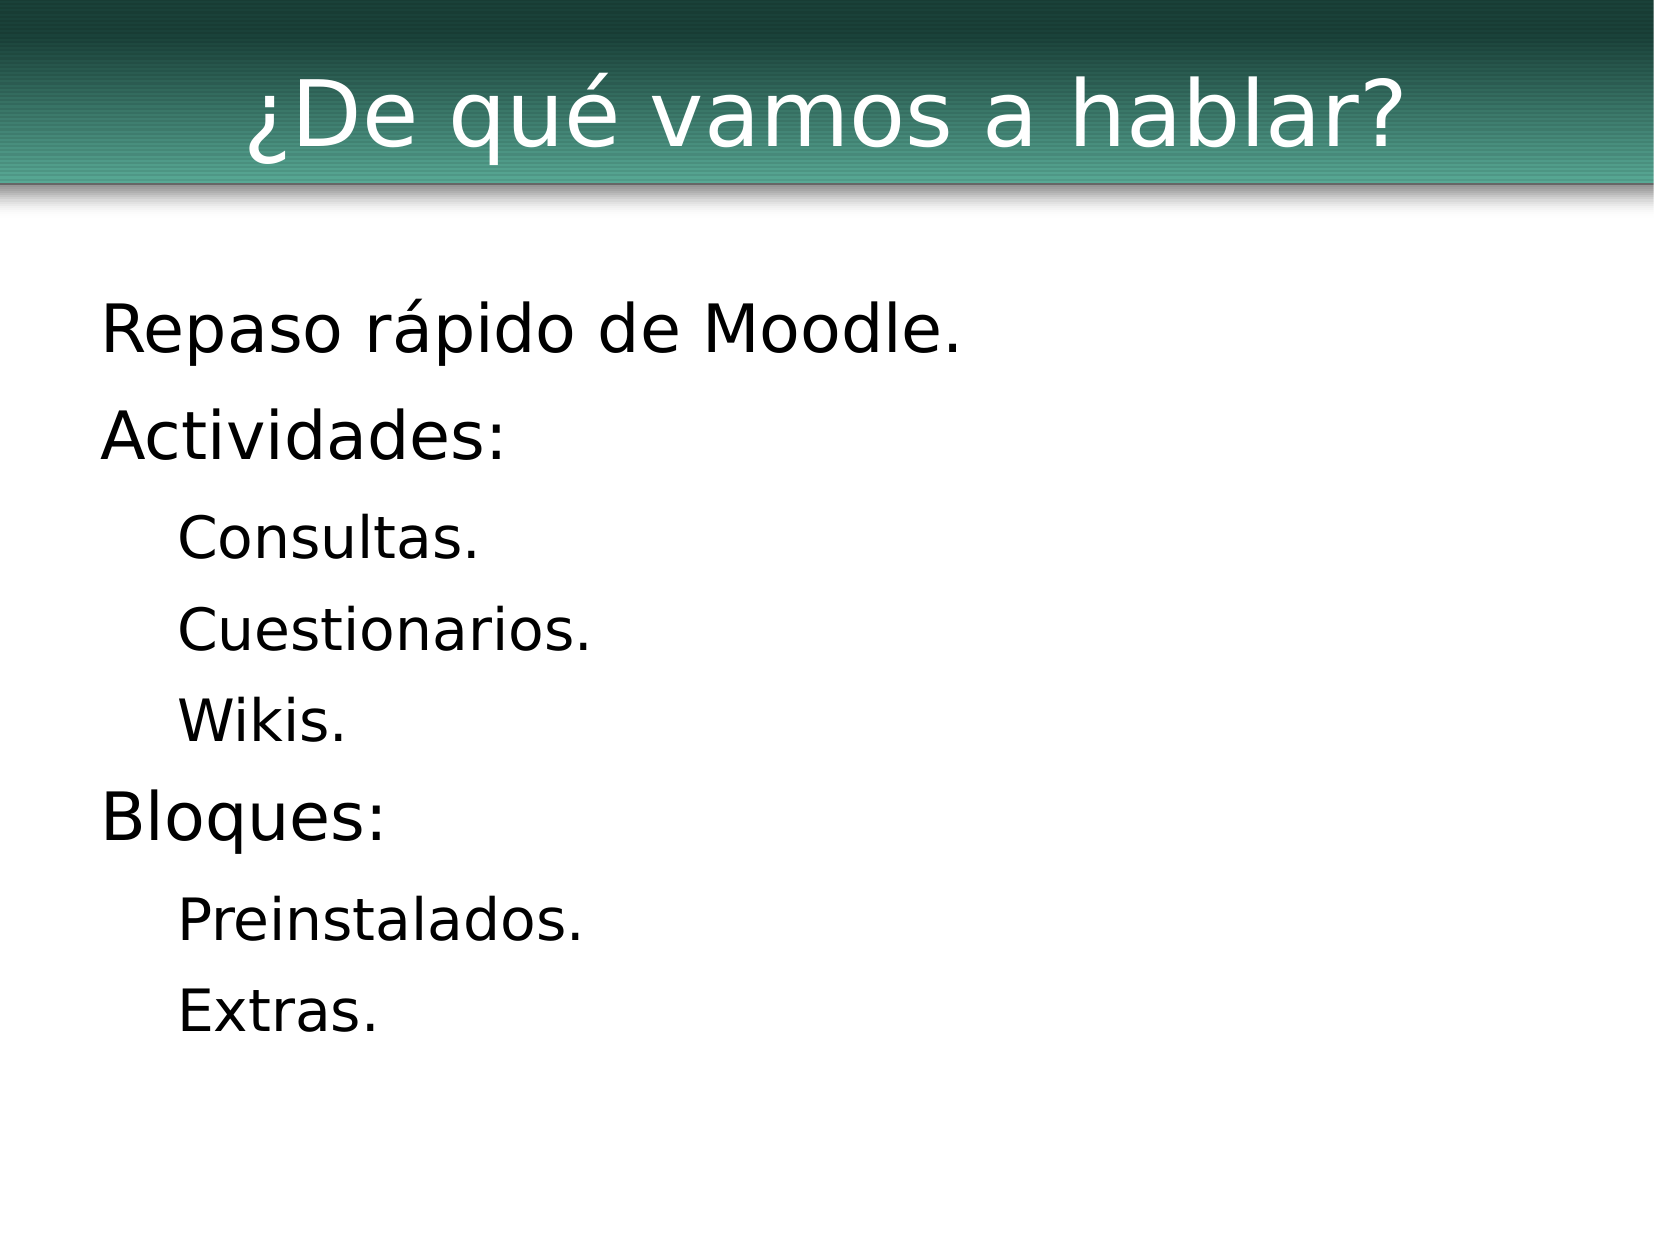

# ¿De qué vamos a hablar?
Repaso rápido de Moodle.
Actividades:
Consultas.
Cuestionarios.
Wikis.
Bloques:
Preinstalados.
Extras.